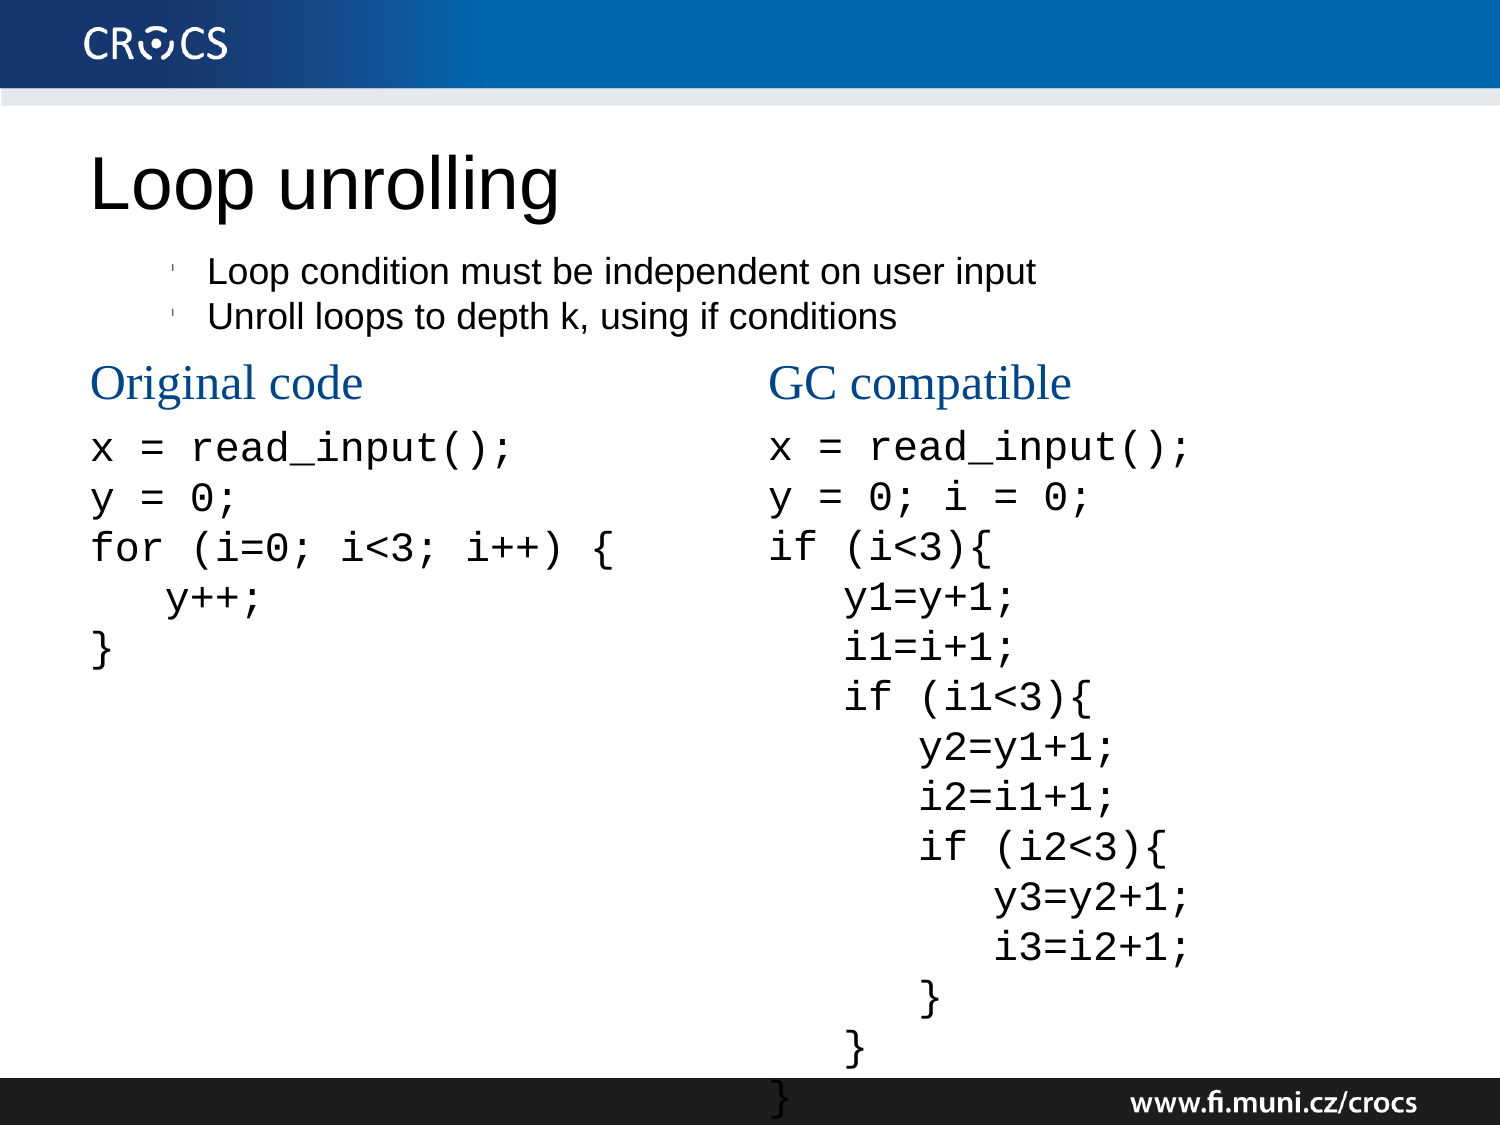

Loop unrolling
Loop condition must be independent on user input
Unroll loops to depth k, using if conditions
Original code
GC compatible
x = read_input();
y = 0; i = 0;
if (i<3){
	y1=y+1;
	i1=i+1;
	if (i1<3){
		y2=y1+1;
		i2=i1+1;
		if (i2<3){
			y3=y2+1;
			i3=i2+1;
		}
	}
}
x = read_input();
y = 0;
for (i=0; i<3; i++) {
	y++;
}